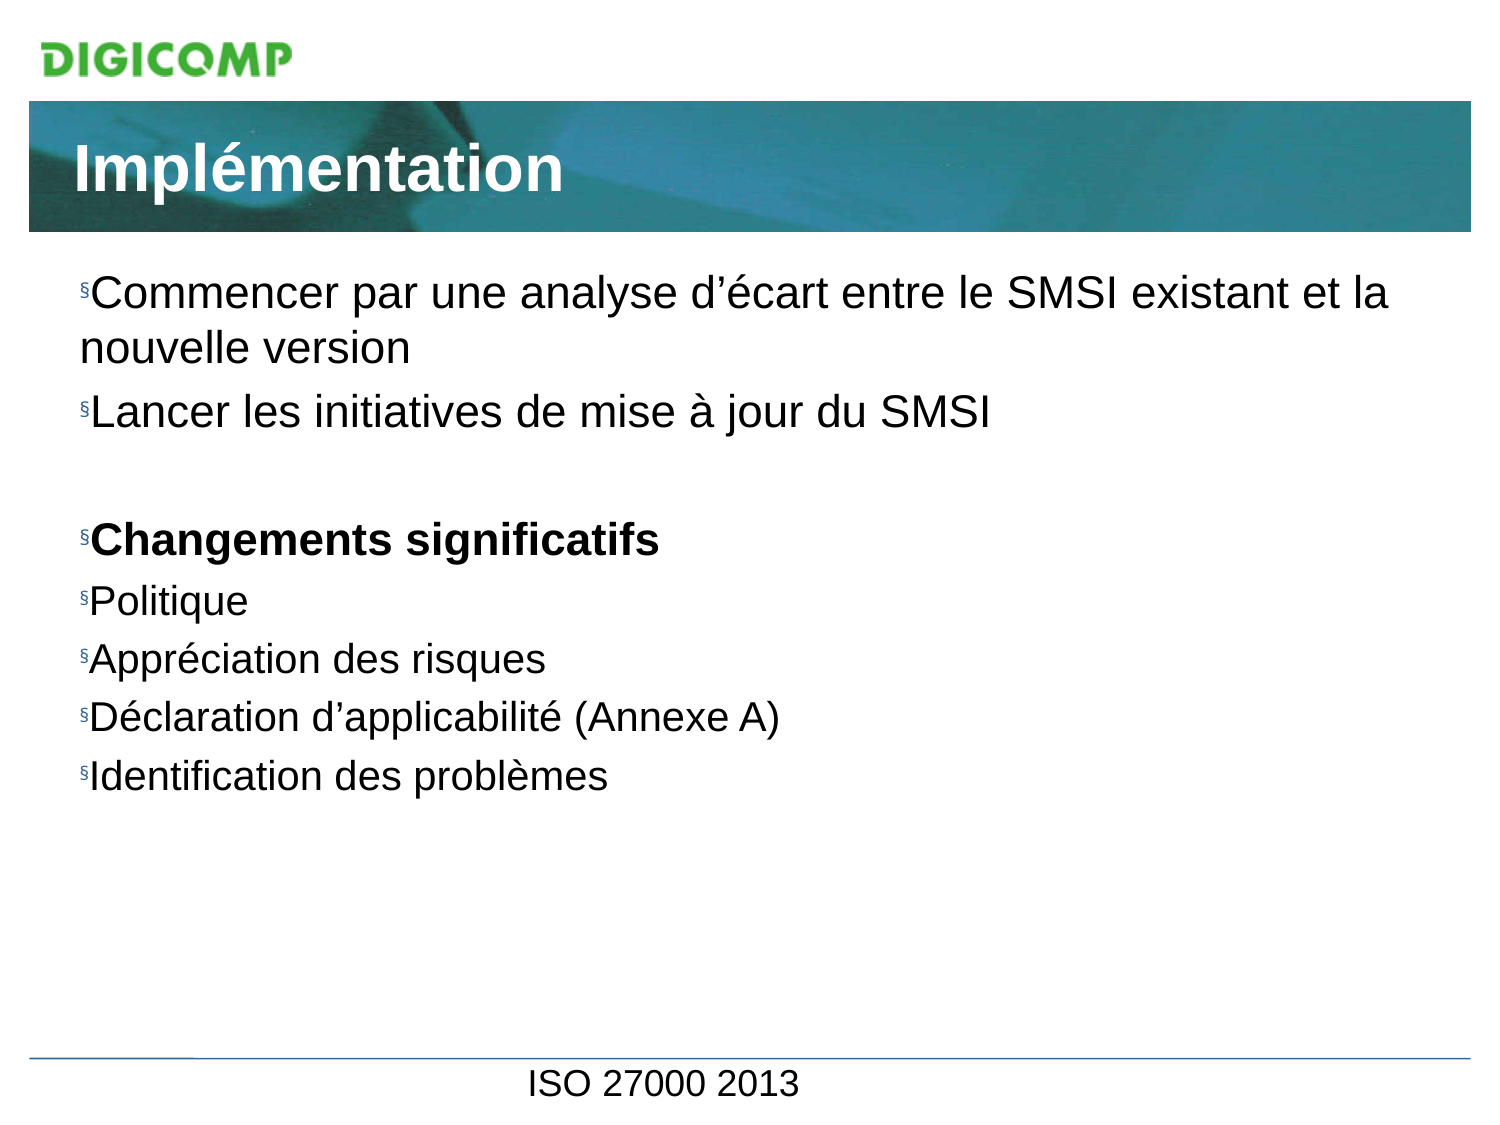

# Implémentation
Commencer par une analyse d’écart entre le SMSI existant et la nouvelle version
Lancer les initiatives de mise à jour du SMSI
Changements significatifs
Politique
Appréciation des risques
Déclaration d’applicabilité (Annexe A)
Identification des problèmes
ISO 27000 2013